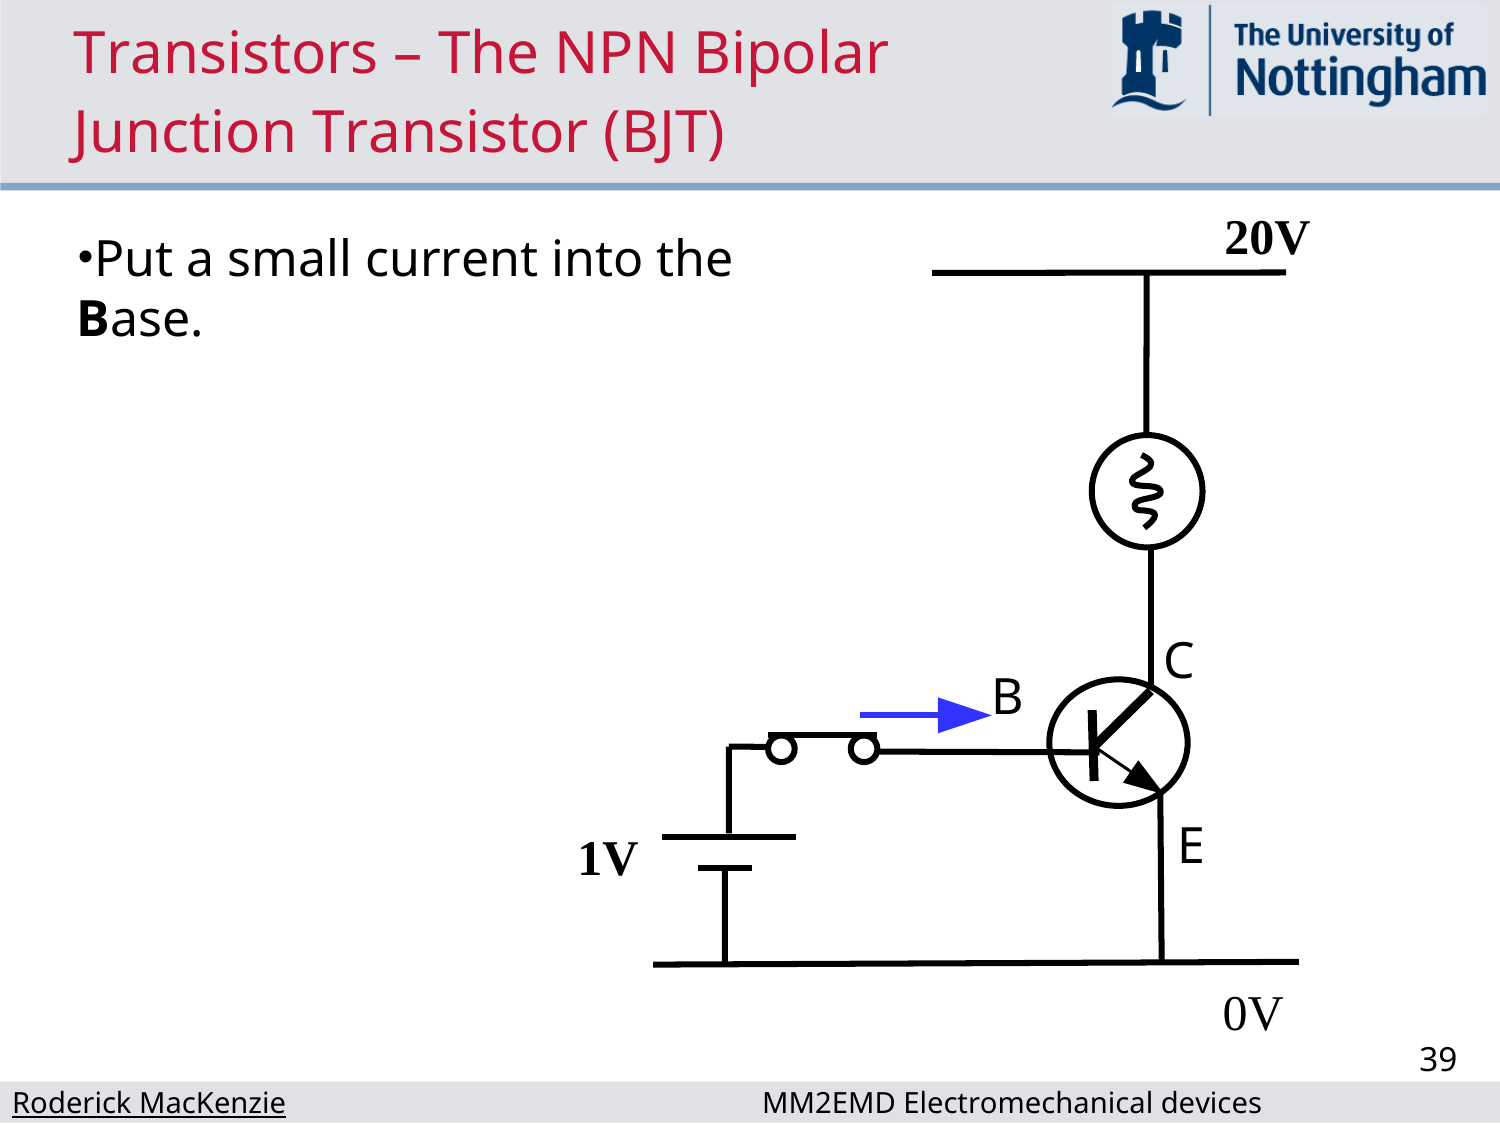

# Transistors – The NPN Bipolar Junction Transistor (BJT)
20V
Put a small current into the Base.
C
B
E
1V
0V